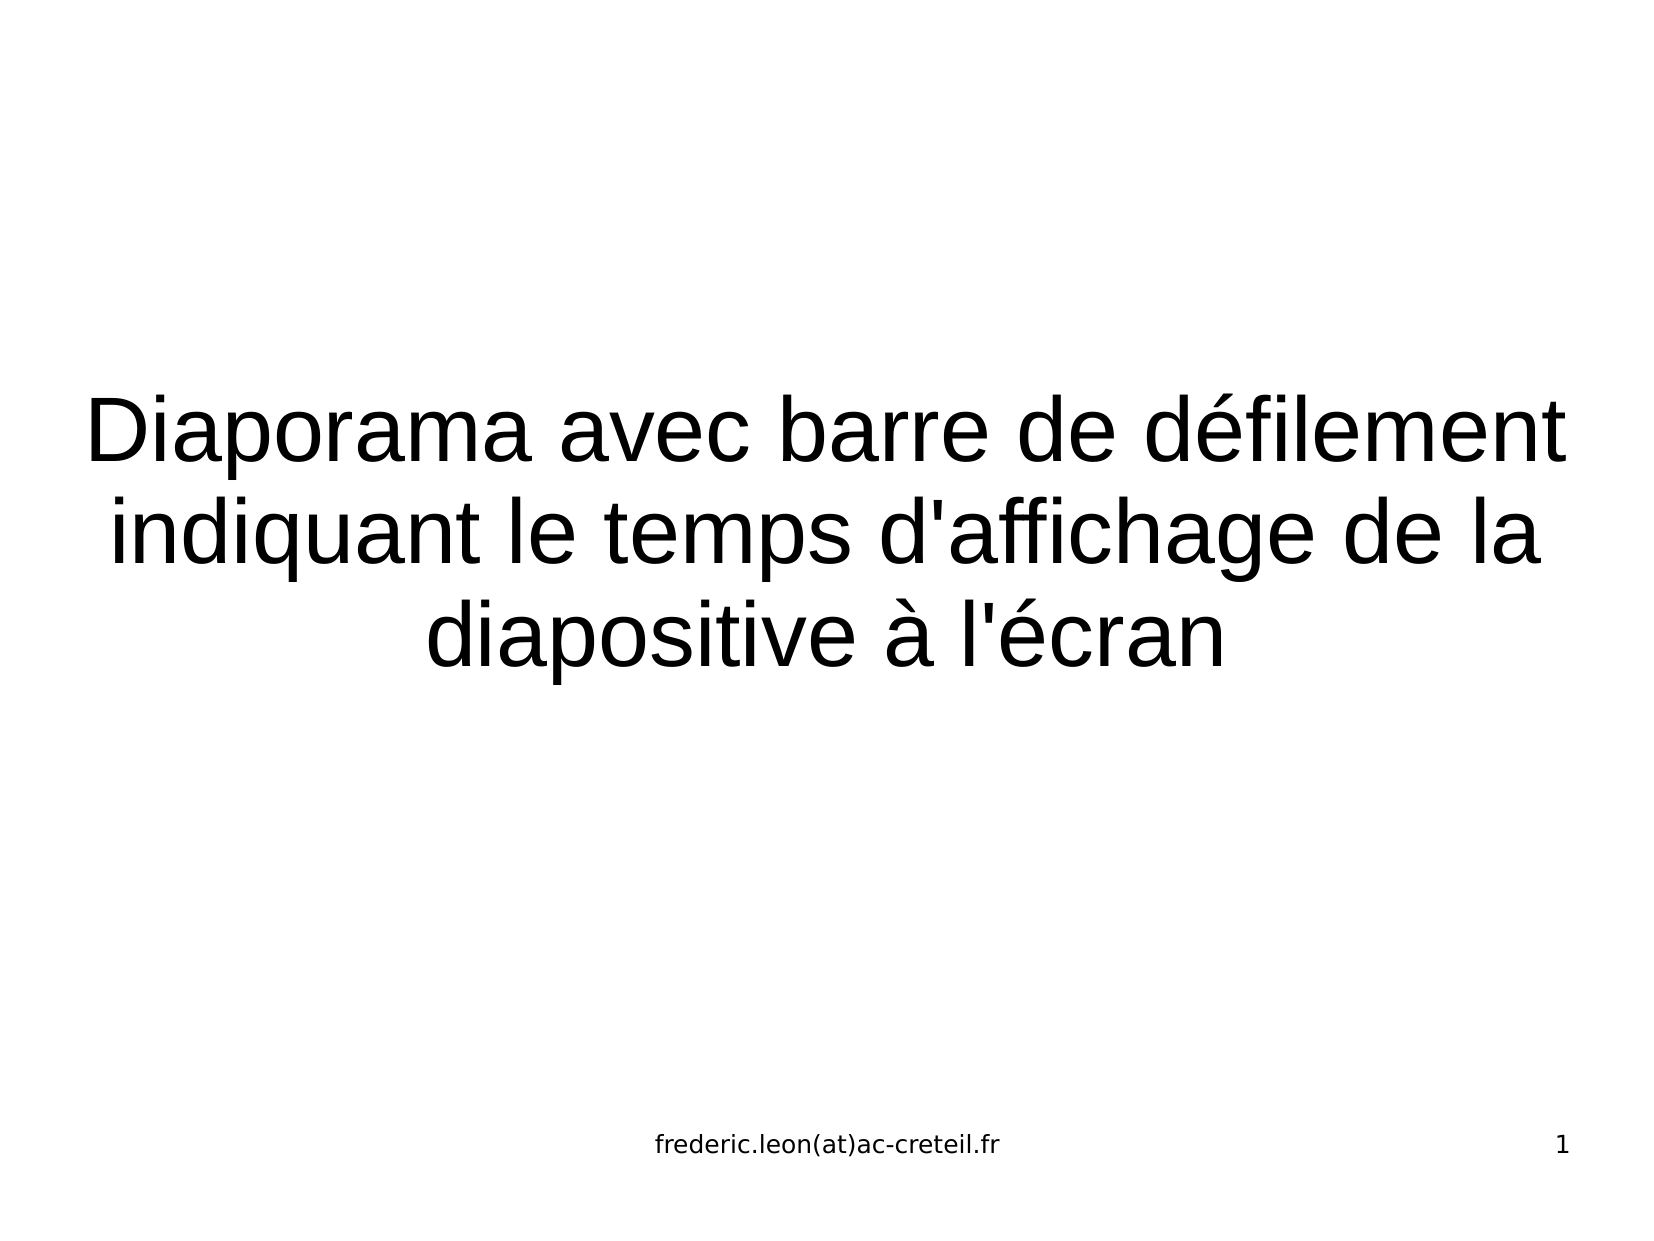

# Diaporama avec barre de défilement indiquant le temps d'affichage de la diapositive à l'écran
frederic.leon(at)ac-creteil.fr
1